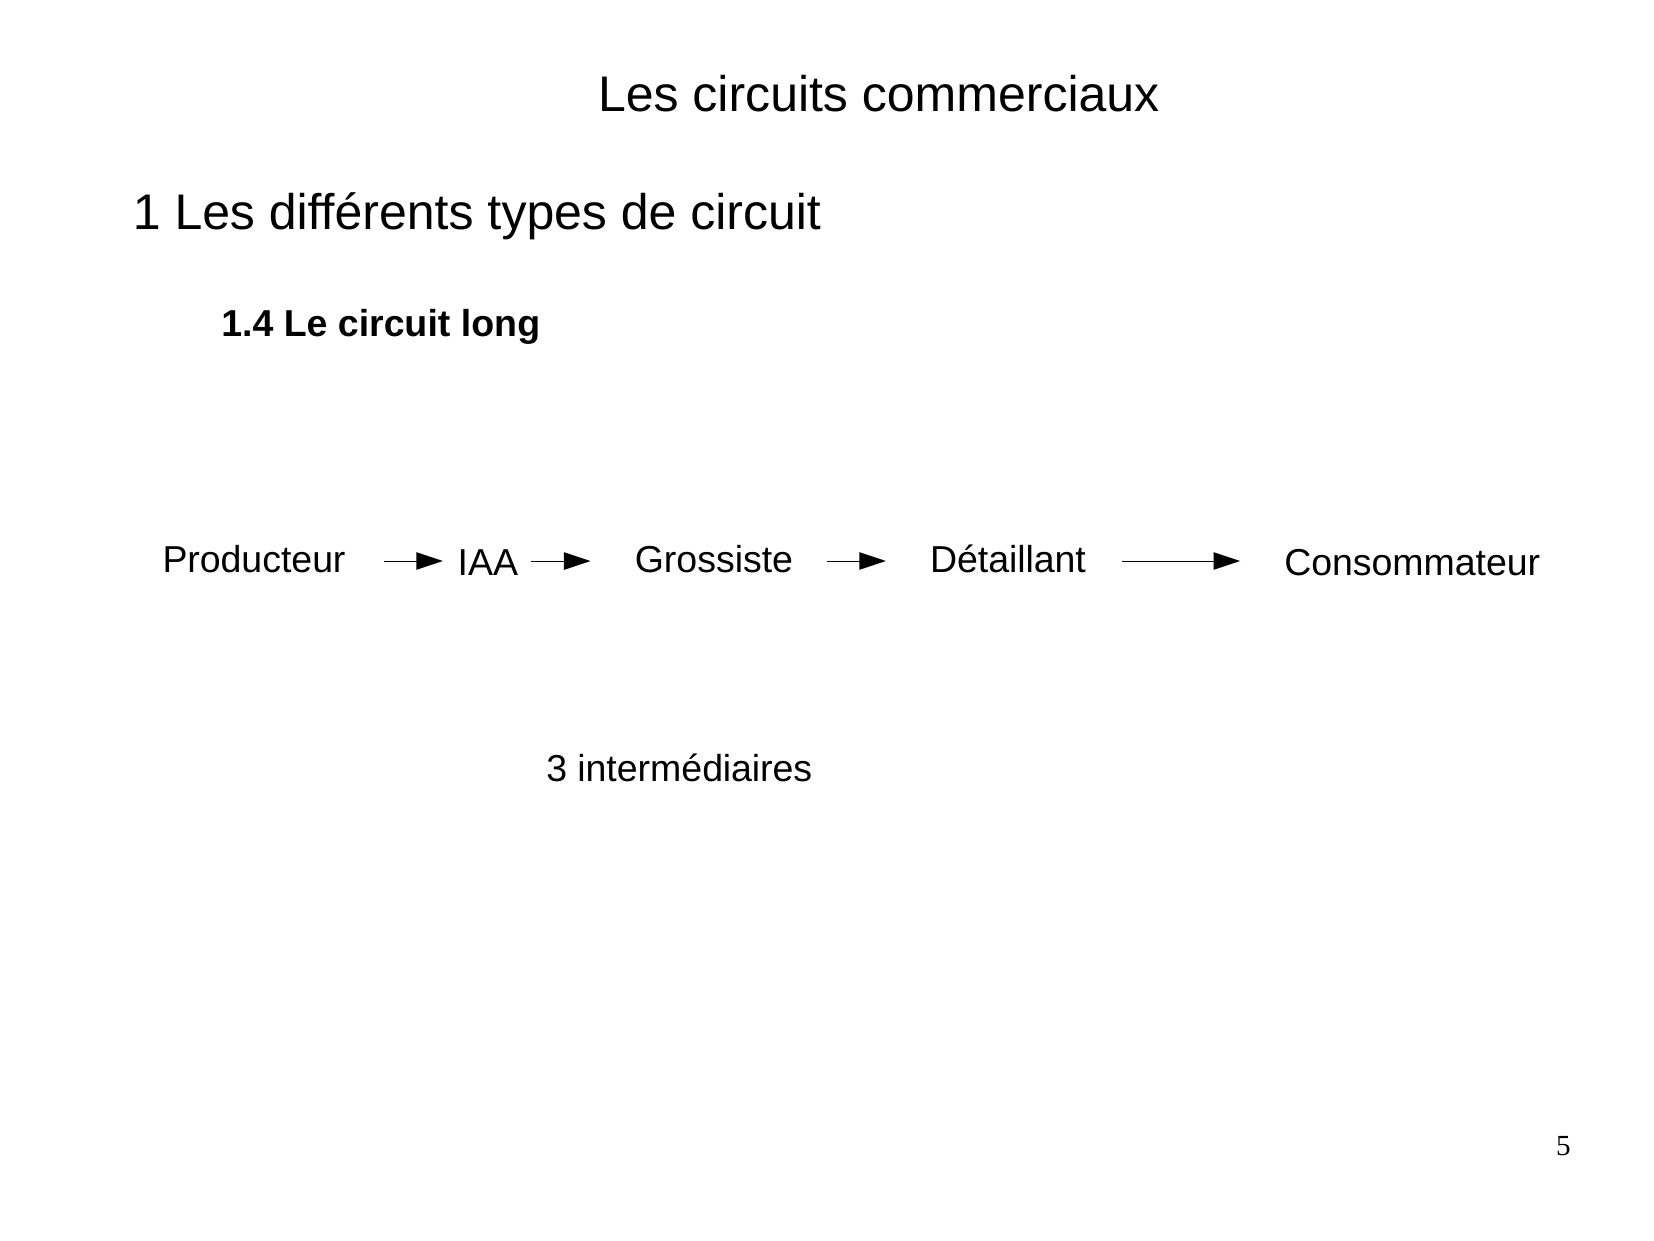

Les circuits commerciaux
1 Les différents types de circuit
1.4 Le circuit long
Producteur
Grossiste
Détaillant
IAA
Consommateur
3 intermédiaires
5